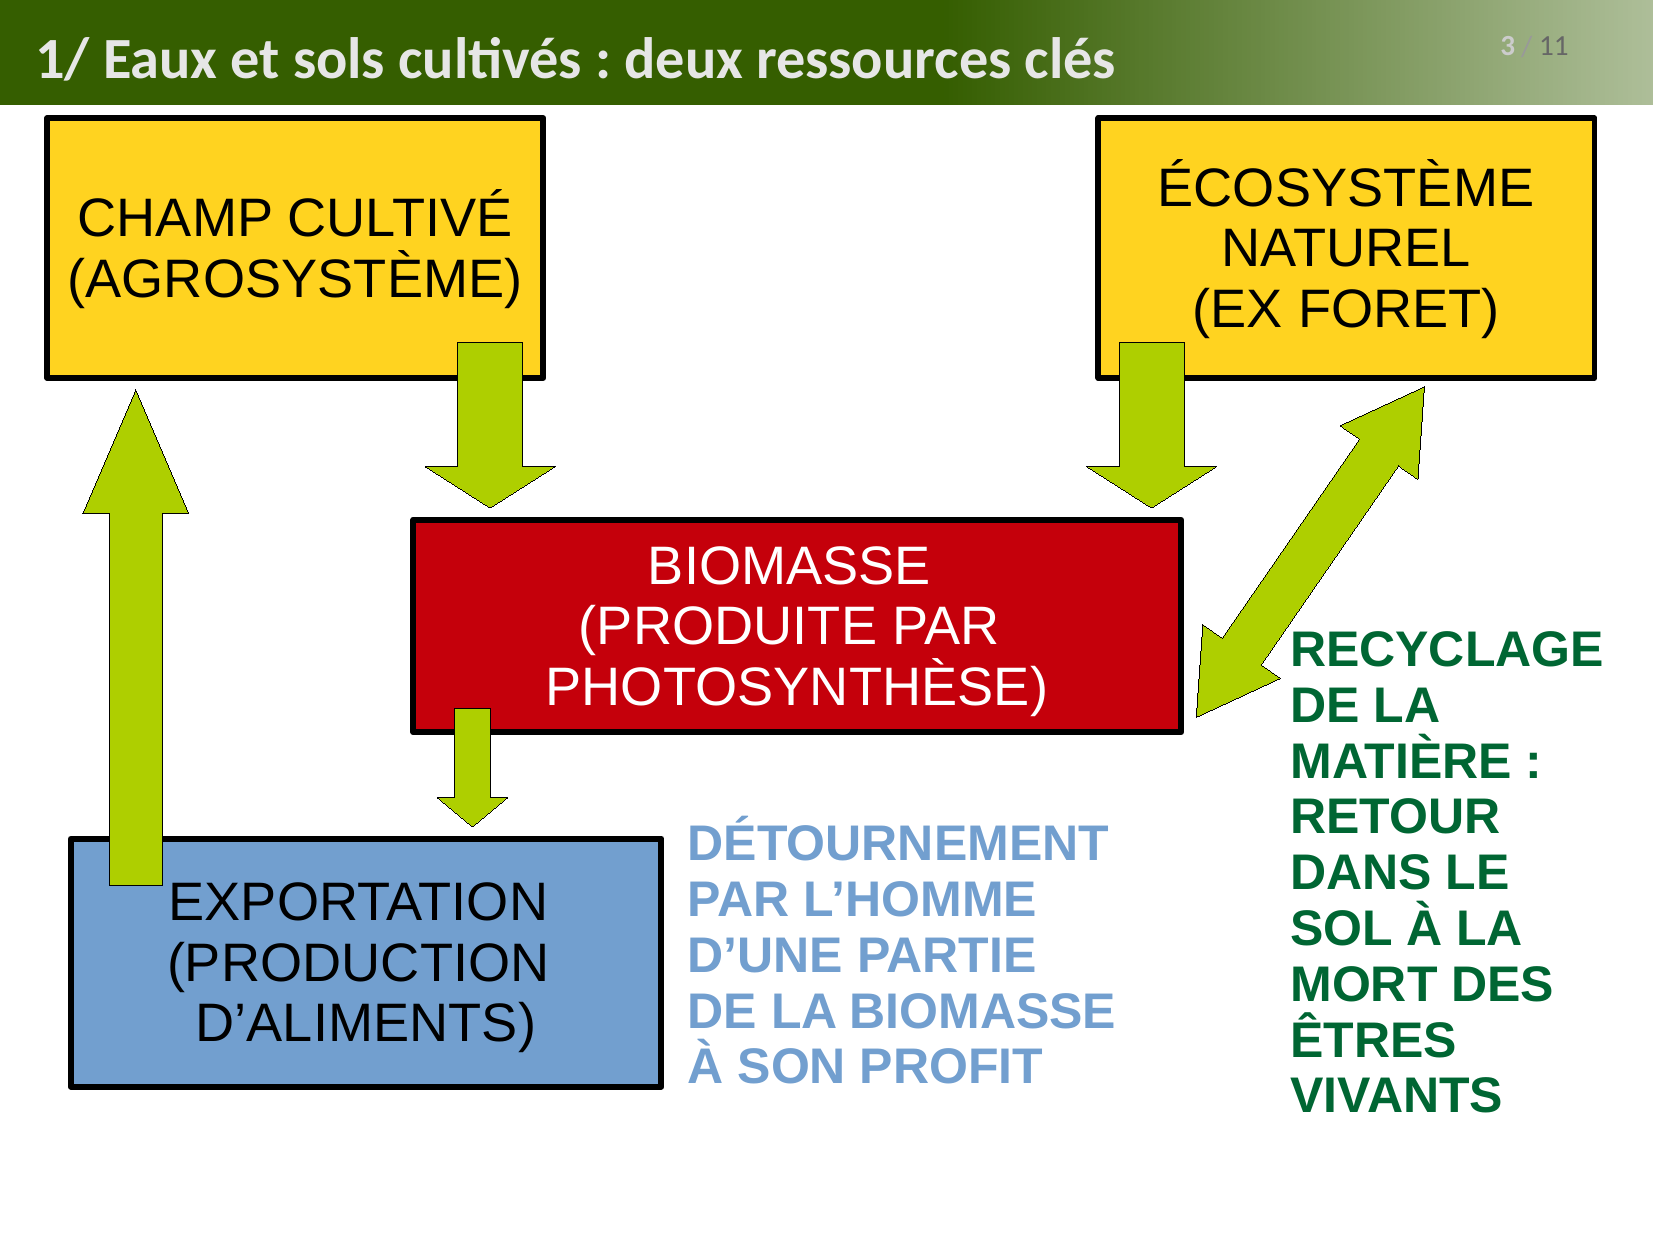

# 1/ Eaux et sols cultivés : deux ressources clés
CHAMP CULTIVÉ
(AGROSYSTÈME)
ÉCOSYSTÈME
NATUREL
(EX FORET)
BIOMASSE
(PRODUITE PAR
PHOTOSYNTHÈSE)
RECYCLAGE DE LA MATIÈRE : RETOUR DANS LE SOL À LA MORT DES ÊTRES VIVANTS
DÉTOURNEMENT PAR L’HOMME D’UNE PARTIE DE LA BIOMASSE À SON PROFIT
EXPORTATION
(PRODUCTION
D’ALIMENTS)